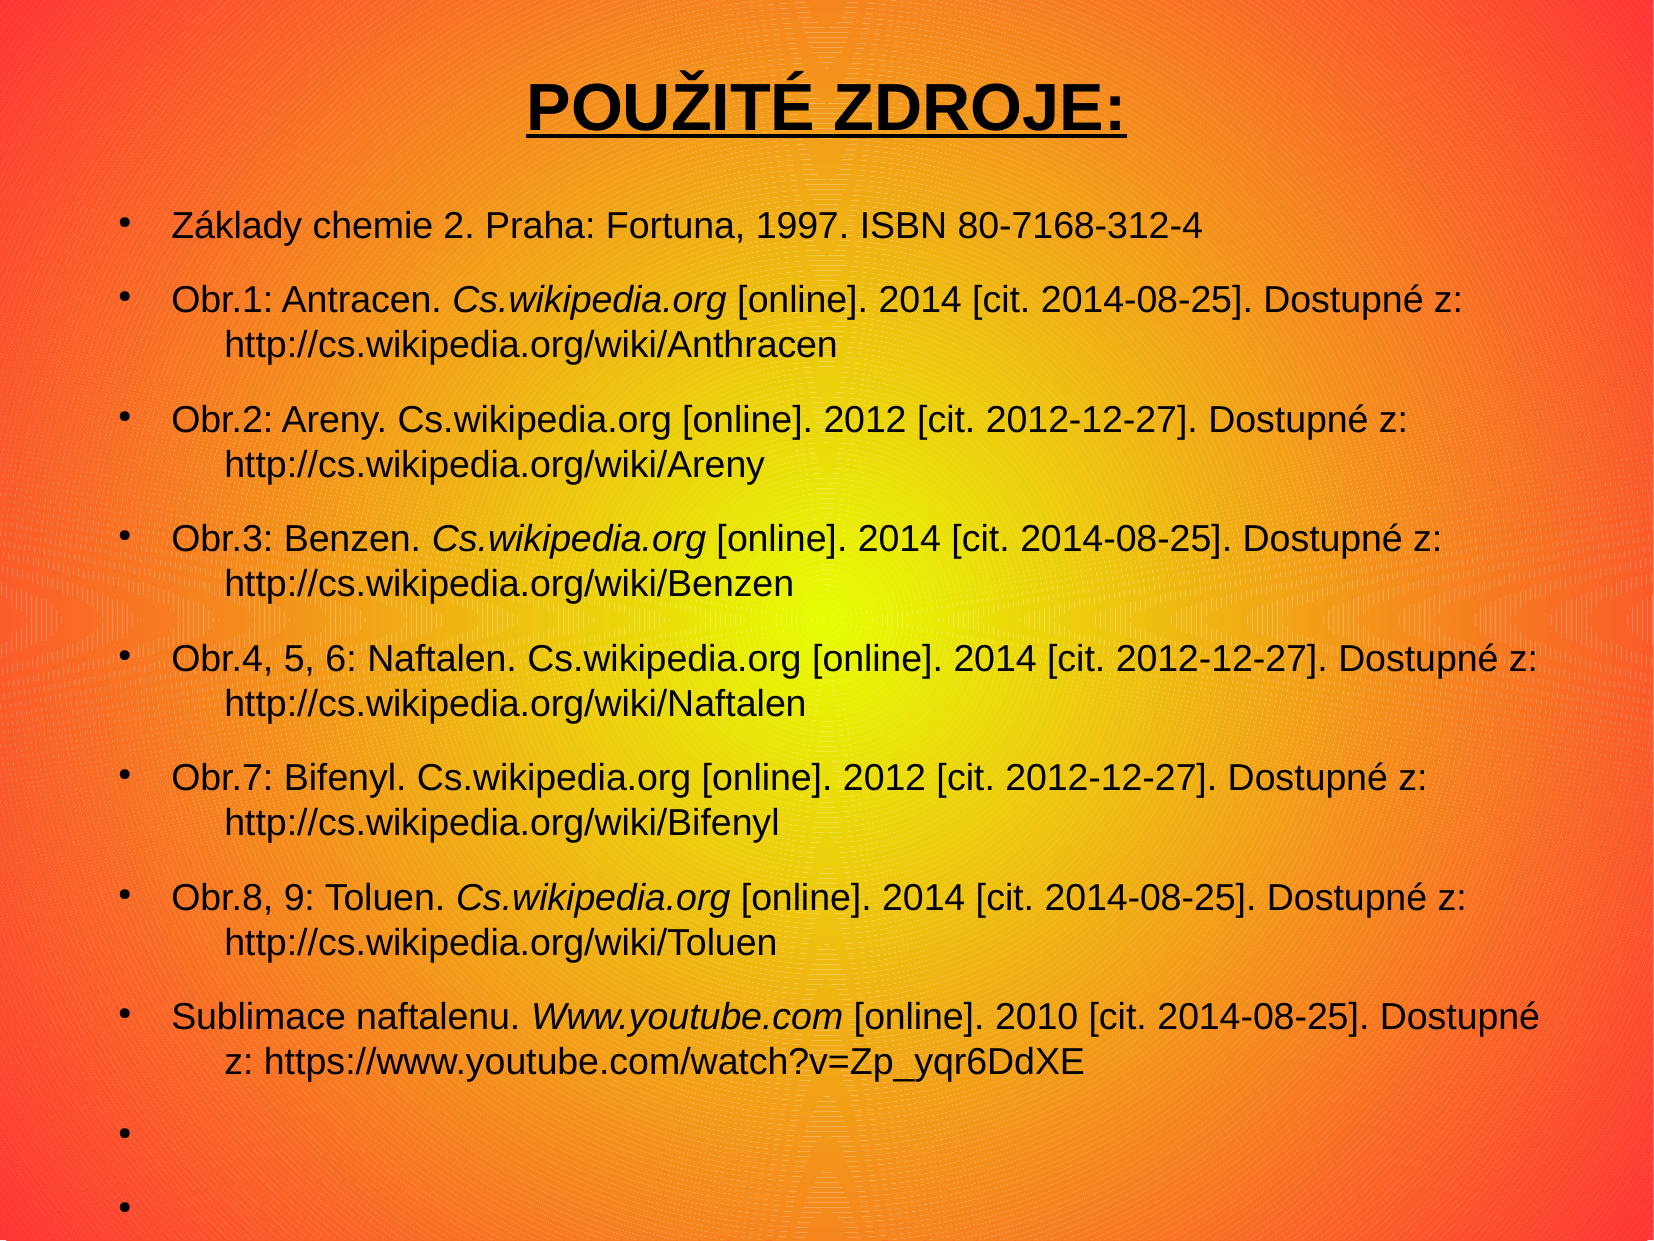

# POUŽITÉ ZDROJE:
Základy chemie 2. Praha: Fortuna, 1997. ISBN 80-7168-312-4
Obr.1: Antracen. Cs.wikipedia.org [online]. 2014 [cit. 2014-08-25]. Dostupné z: http://cs.wikipedia.org/wiki/Anthracen
Obr.2: Areny. Cs.wikipedia.org [online]. 2012 [cit. 2012-12-27]. Dostupné z: http://cs.wikipedia.org/wiki/Areny
Obr.3: Benzen. Cs.wikipedia.org [online]. 2014 [cit. 2014-08-25]. Dostupné z: http://cs.wikipedia.org/wiki/Benzen
Obr.4, 5, 6: Naftalen. Cs.wikipedia.org [online]. 2014 [cit. 2012-12-27]. Dostupné z: http://cs.wikipedia.org/wiki/Naftalen
Obr.7: Bifenyl. Cs.wikipedia.org [online]. 2012 [cit. 2012-12-27]. Dostupné z: http://cs.wikipedia.org/wiki/Bifenyl
Obr.8, 9: Toluen. Cs.wikipedia.org [online]. 2014 [cit. 2014-08-25]. Dostupné z: http://cs.wikipedia.org/wiki/Toluen
Sublimace naftalenu. Www.youtube.com [online]. 2010 [cit. 2014-08-25]. Dostupné z: https://www.youtube.com/watch?v=Zp_yqr6DdXE